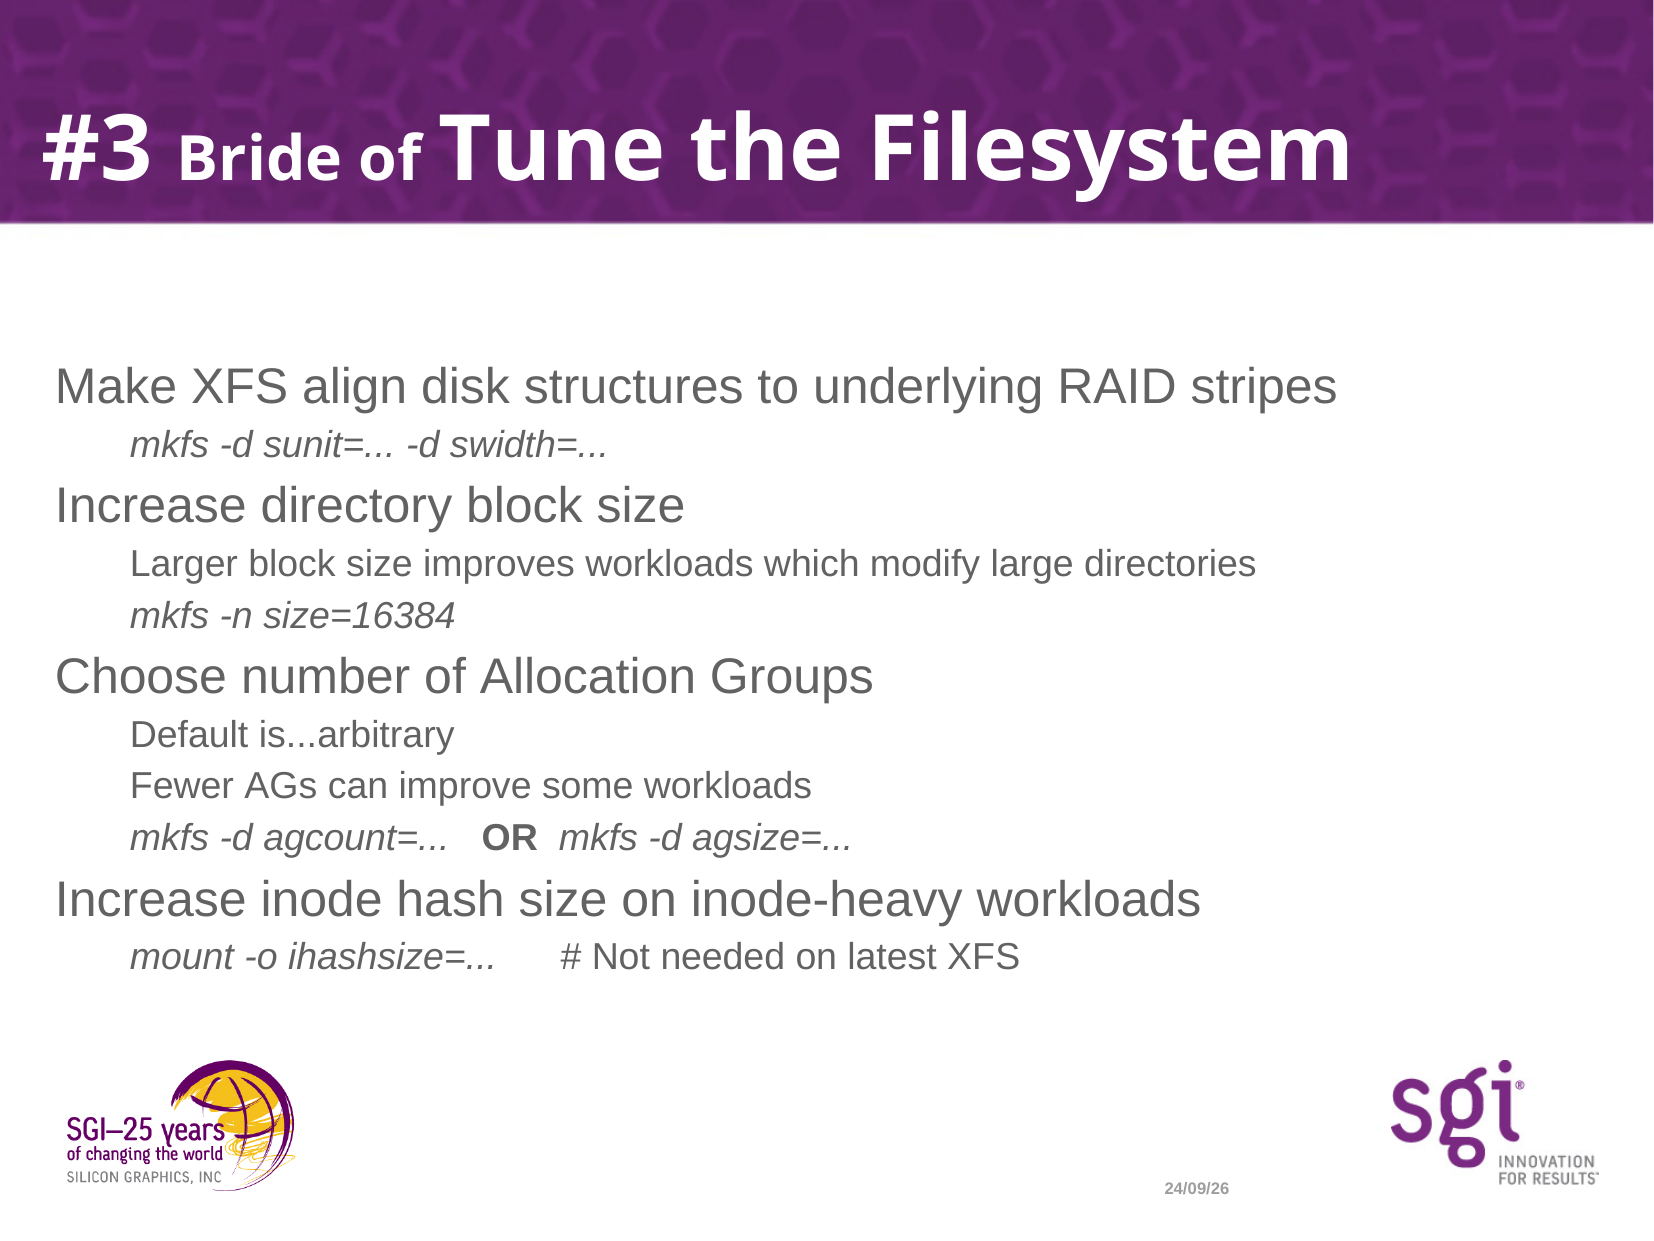

# #3 Bride of Tune the Filesystem
Make XFS align disk structures to underlying RAID stripes
mkfs -d sunit=... -d swidth=...
Increase directory block size
Larger block size improves workloads which modify large directories
mkfs -n size=16384
Choose number of Allocation Groups
Default is...arbitrary
Fewer AGs can improve some workloads
mkfs -d agcount=... OR mkfs -d agsize=...
Increase inode hash size on inode-heavy workloads
mount -o ihashsize=... # Not needed on latest XFS